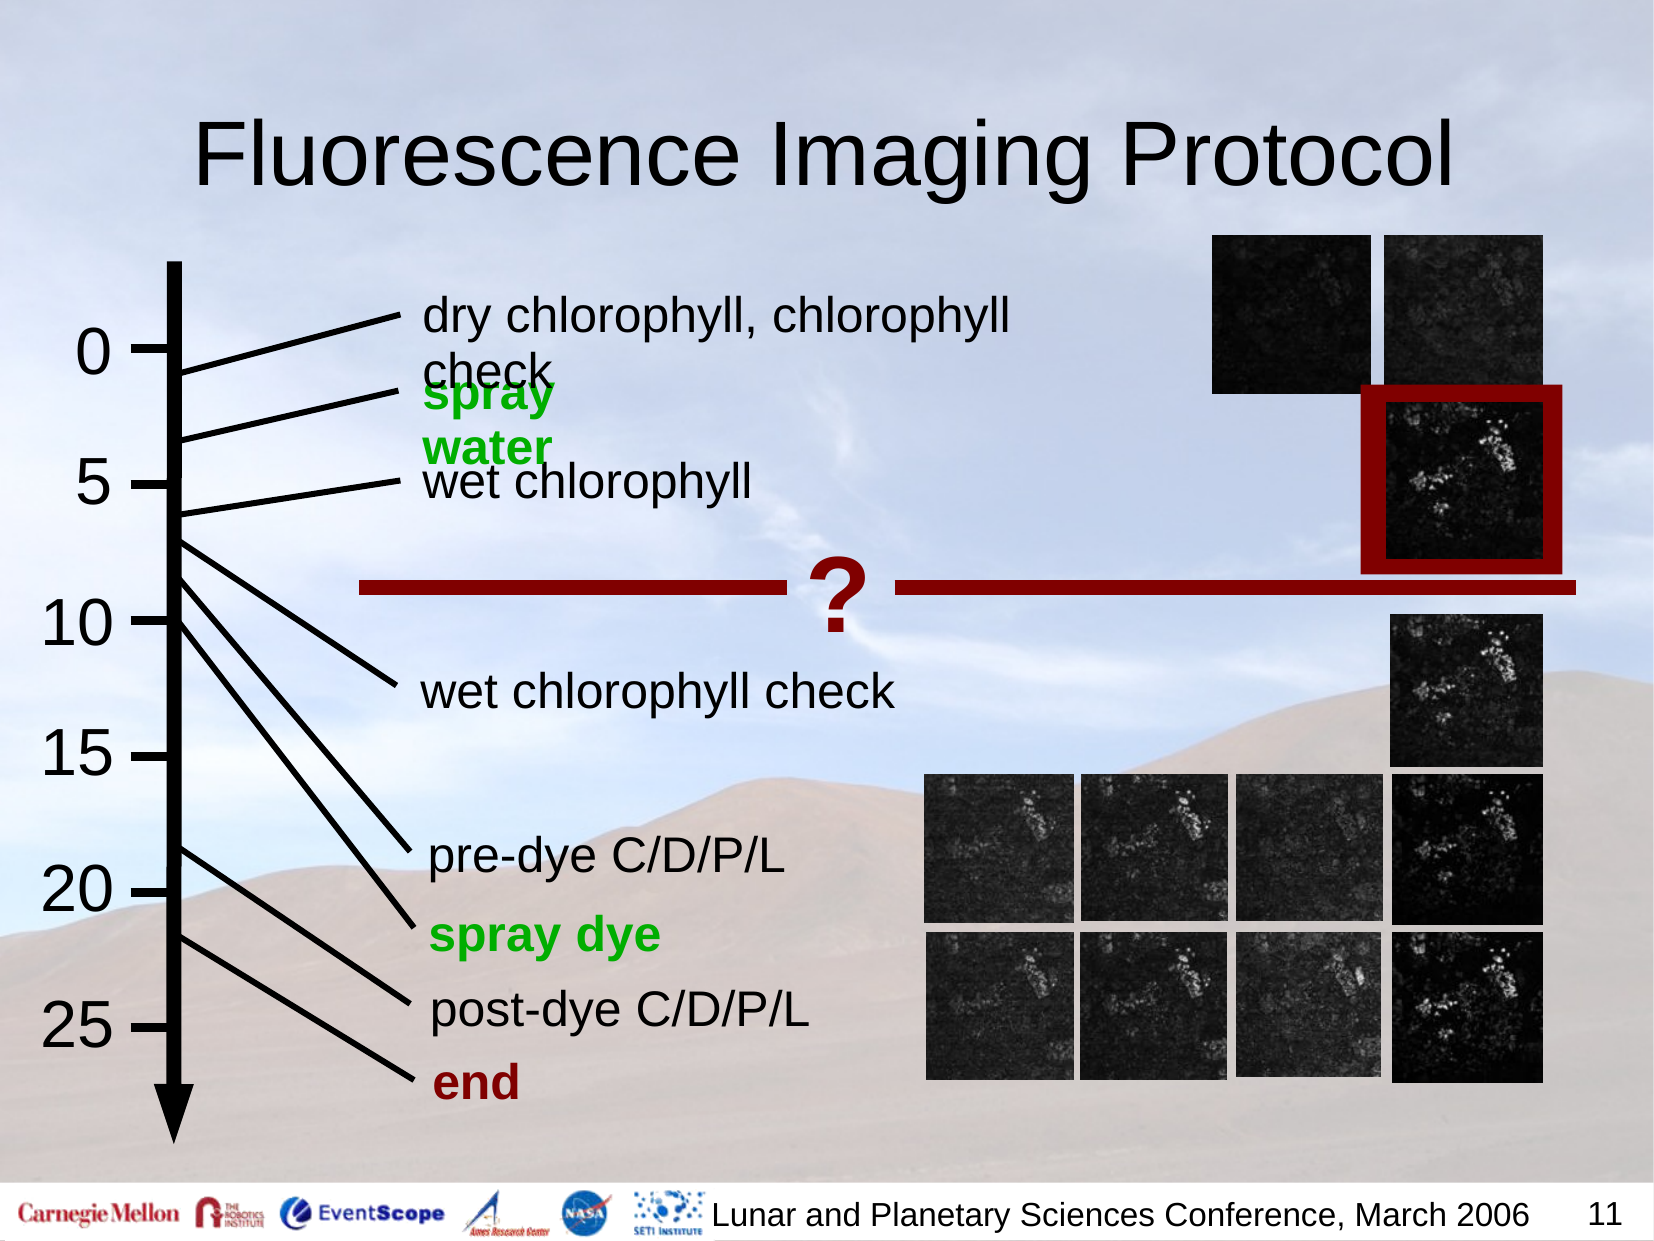

# Fluorescence Imaging Protocol
dry chlorophyll, chlorophyll check
0
spray water
5
wet chlorophyll
?
10
wet chlorophyll check
15
pre-dye C/D/P/L
20
spray dye
post-dye C/D/P/L
25
end